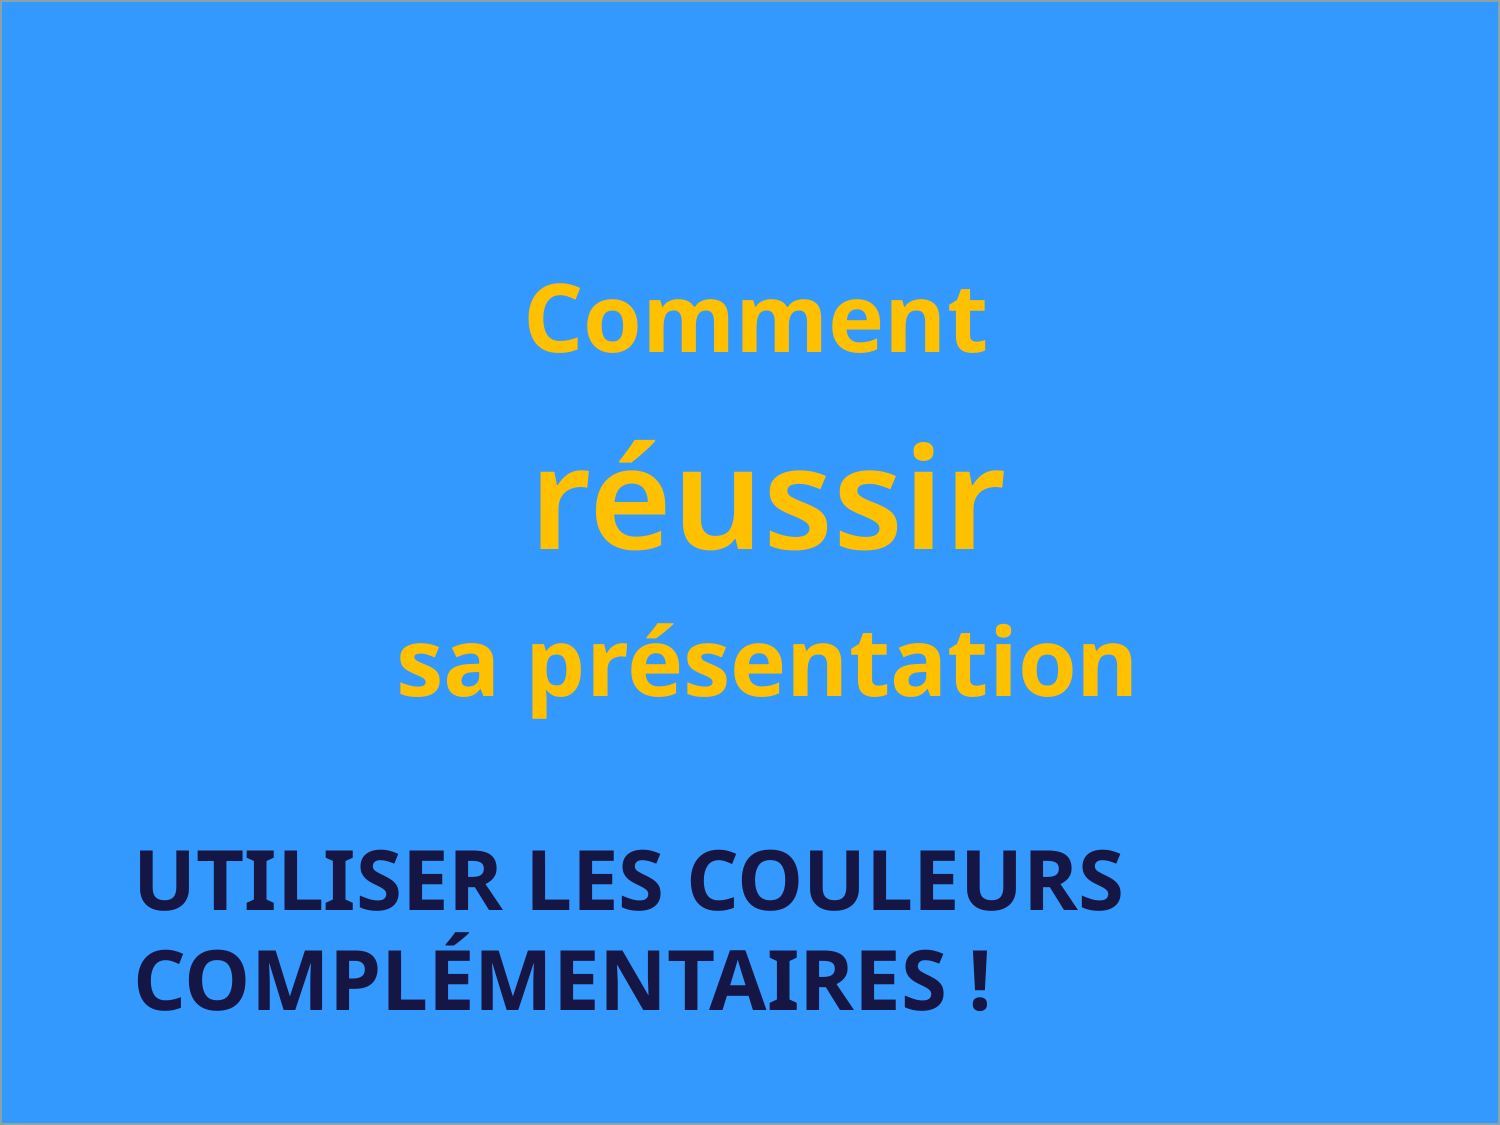

Comment
 réussir
 sa présentation
# UTILISER LES COULEURS COMPLÉMENTAIRES !
9